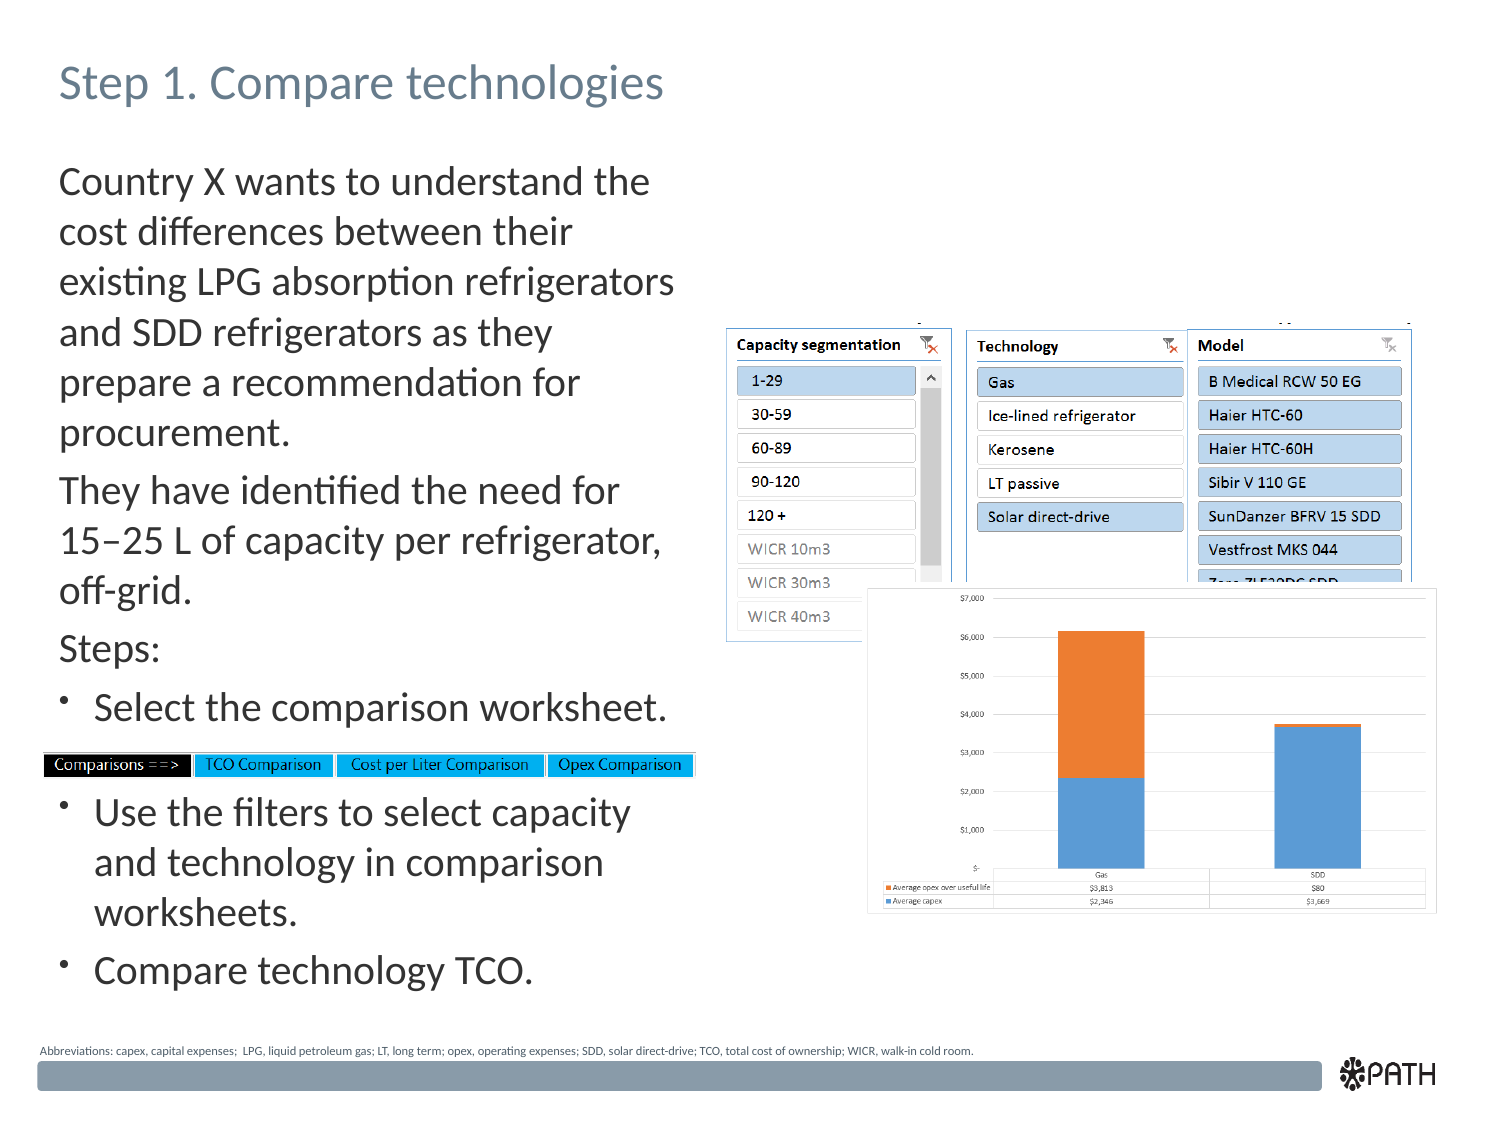

# Step 1. Compare technologies
Country X wants to understand the cost differences between their existing LPG absorption refrigerators and SDD refrigerators as they prepare a recommendation for procurement.
They have identified the need for 15–25 L of capacity per refrigerator, off-grid.
Steps:
Select the comparison worksheet.
Use the filters to select capacity and technology in comparison worksheets.
Compare technology TCO.
Abbreviations: capex, capital expenses; LPG, liquid petroleum gas; LT, long term; opex, operating expenses; SDD, solar direct-drive; TCO, total cost of ownership; WICR, walk-in cold room.